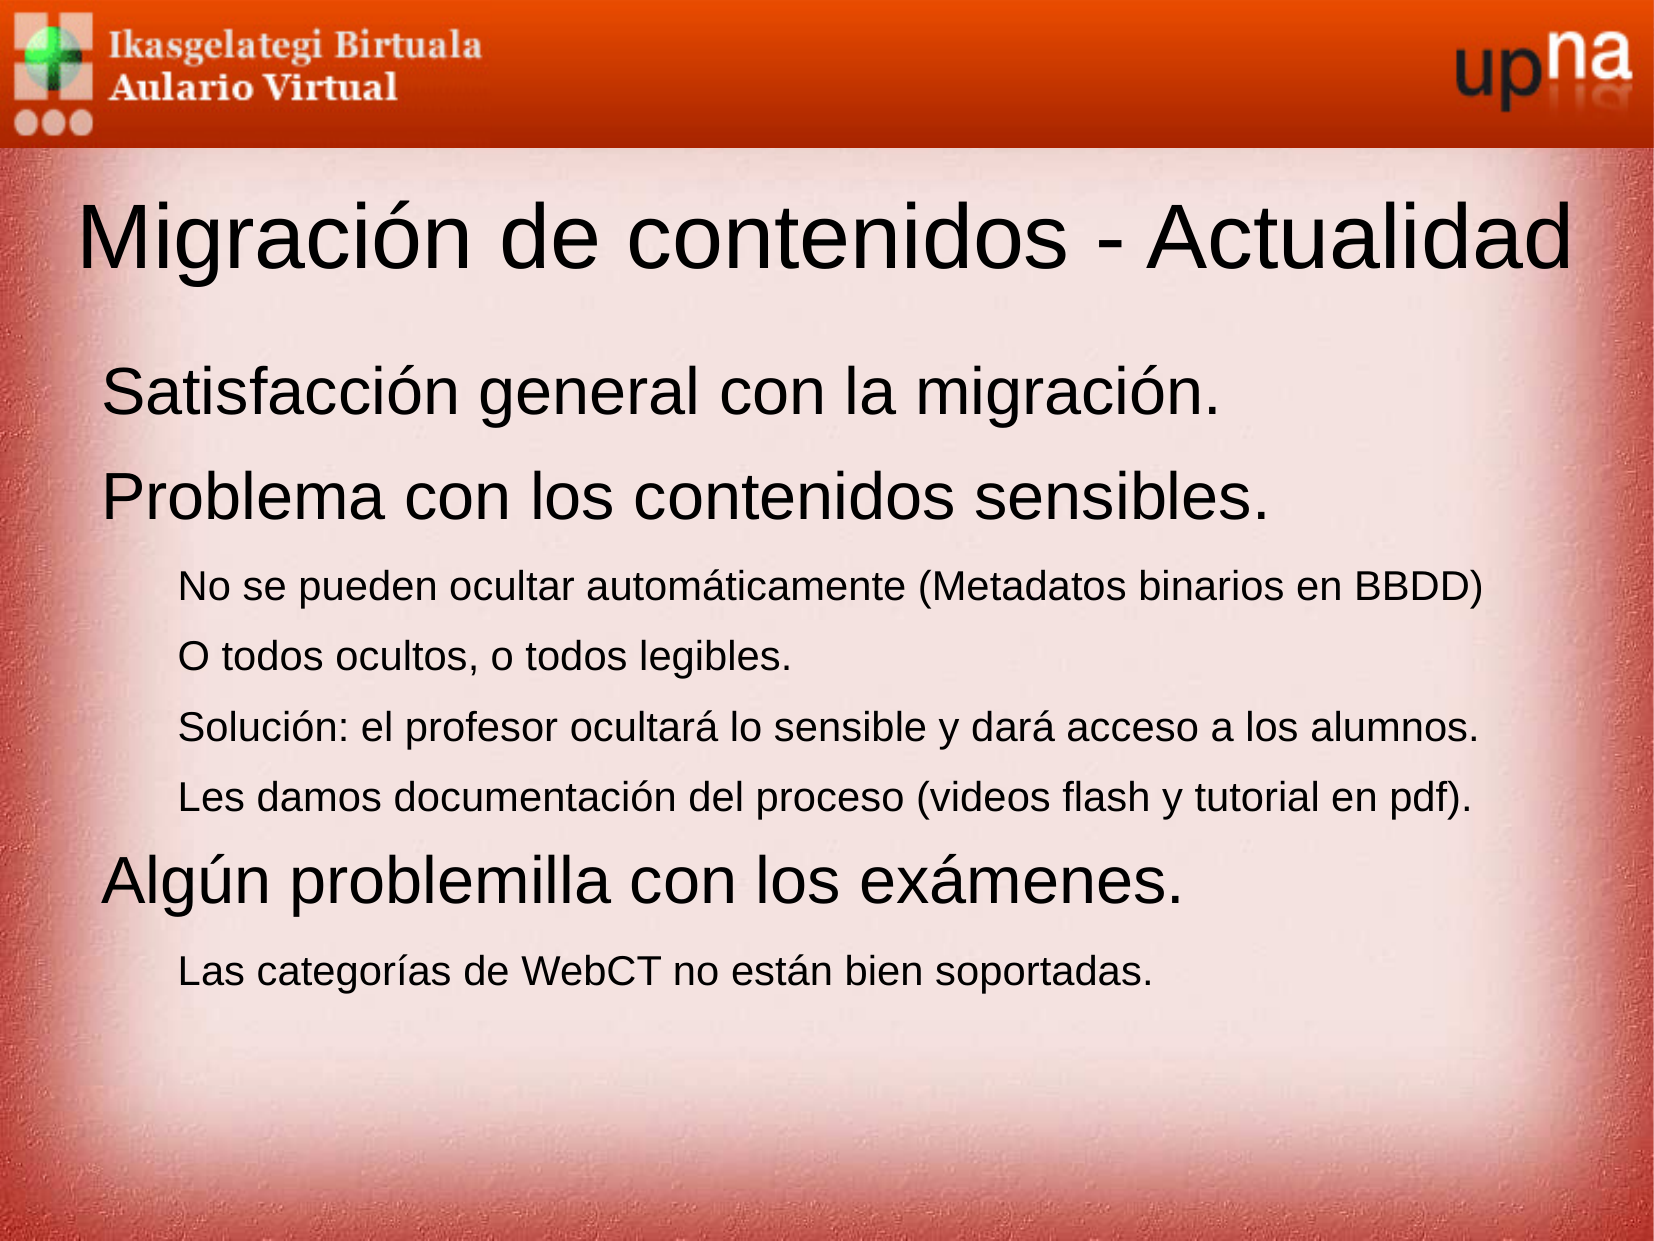

# Migración de contenidos - Actualidad
Satisfacción general con la migración.
Problema con los contenidos sensibles.
No se pueden ocultar automáticamente (Metadatos binarios en BBDD)
O todos ocultos, o todos legibles.
Solución: el profesor ocultará lo sensible y dará acceso a los alumnos.
Les damos documentación del proceso (videos flash y tutorial en pdf).
Algún problemilla con los exámenes.
Las categorías de WebCT no están bien soportadas.